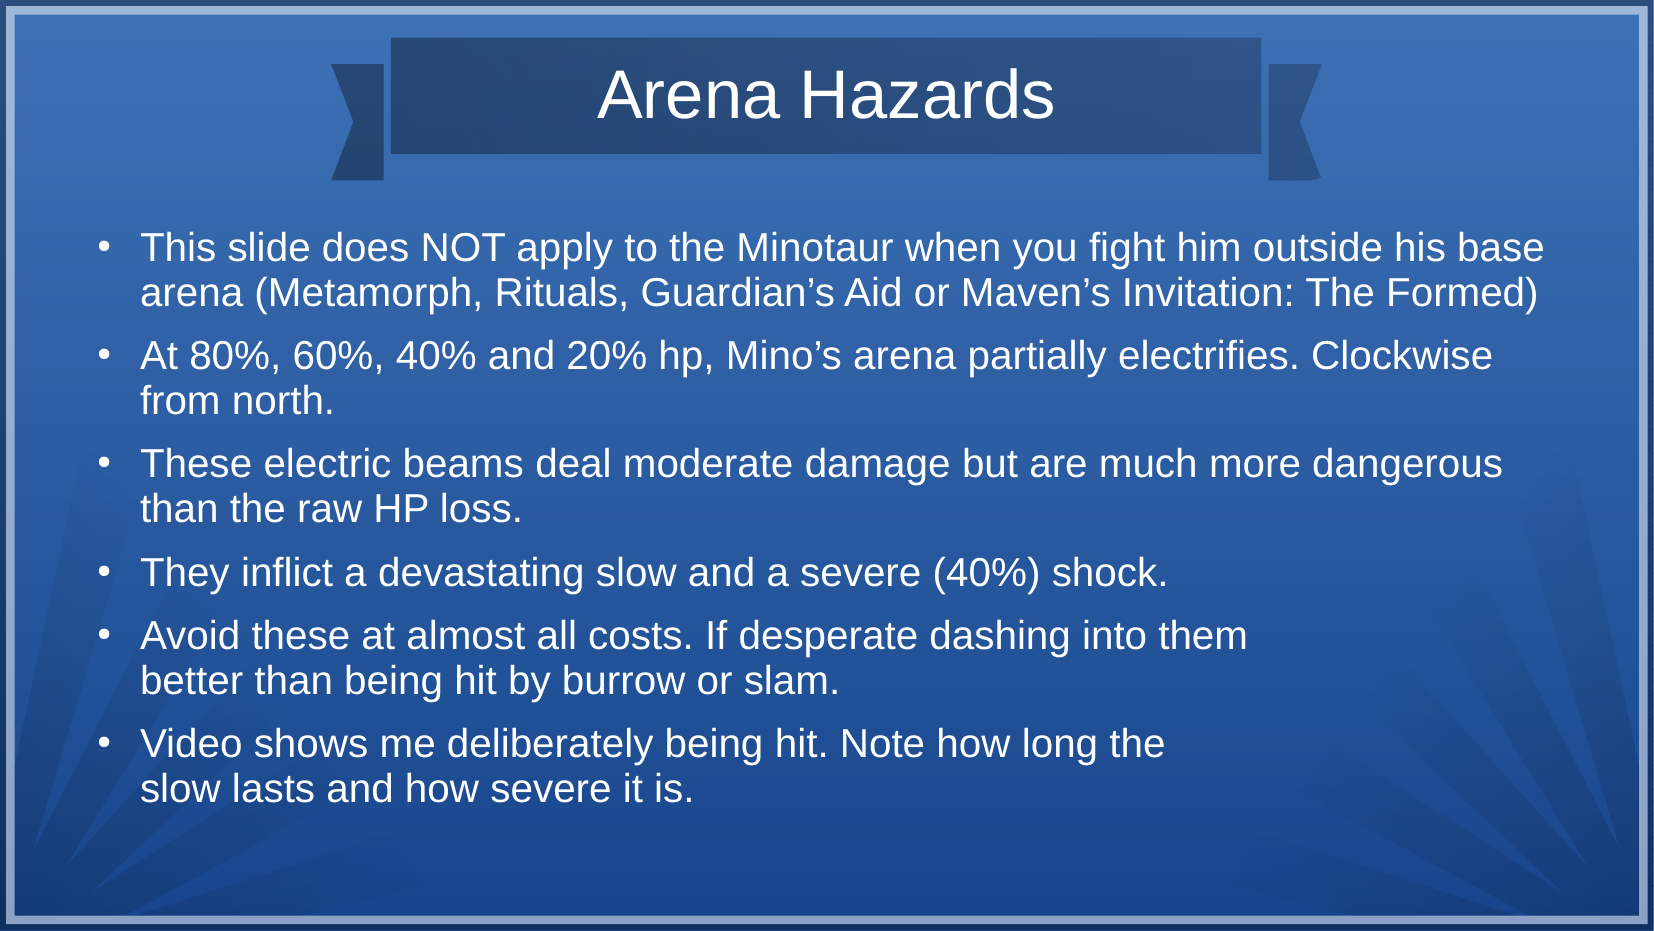

# Arena Hazards
This slide does NOT apply to the Minotaur when you fight him outside his base arena (Metamorph, Rituals, Guardian’s Aid or Maven’s Invitation: The Formed)
At 80%, 60%, 40% and 20% hp, Mino’s arena partially electrifies. Clockwise from north.
These electric beams deal moderate damage but are much more dangerous than the raw HP loss.
They inflict a devastating slow and a severe (40%) shock.
Avoid these at almost all costs. If desperate dashing into them better than being hit by burrow or slam.
Video shows me deliberately being hit. Note how long the slow lasts and how severe it is.